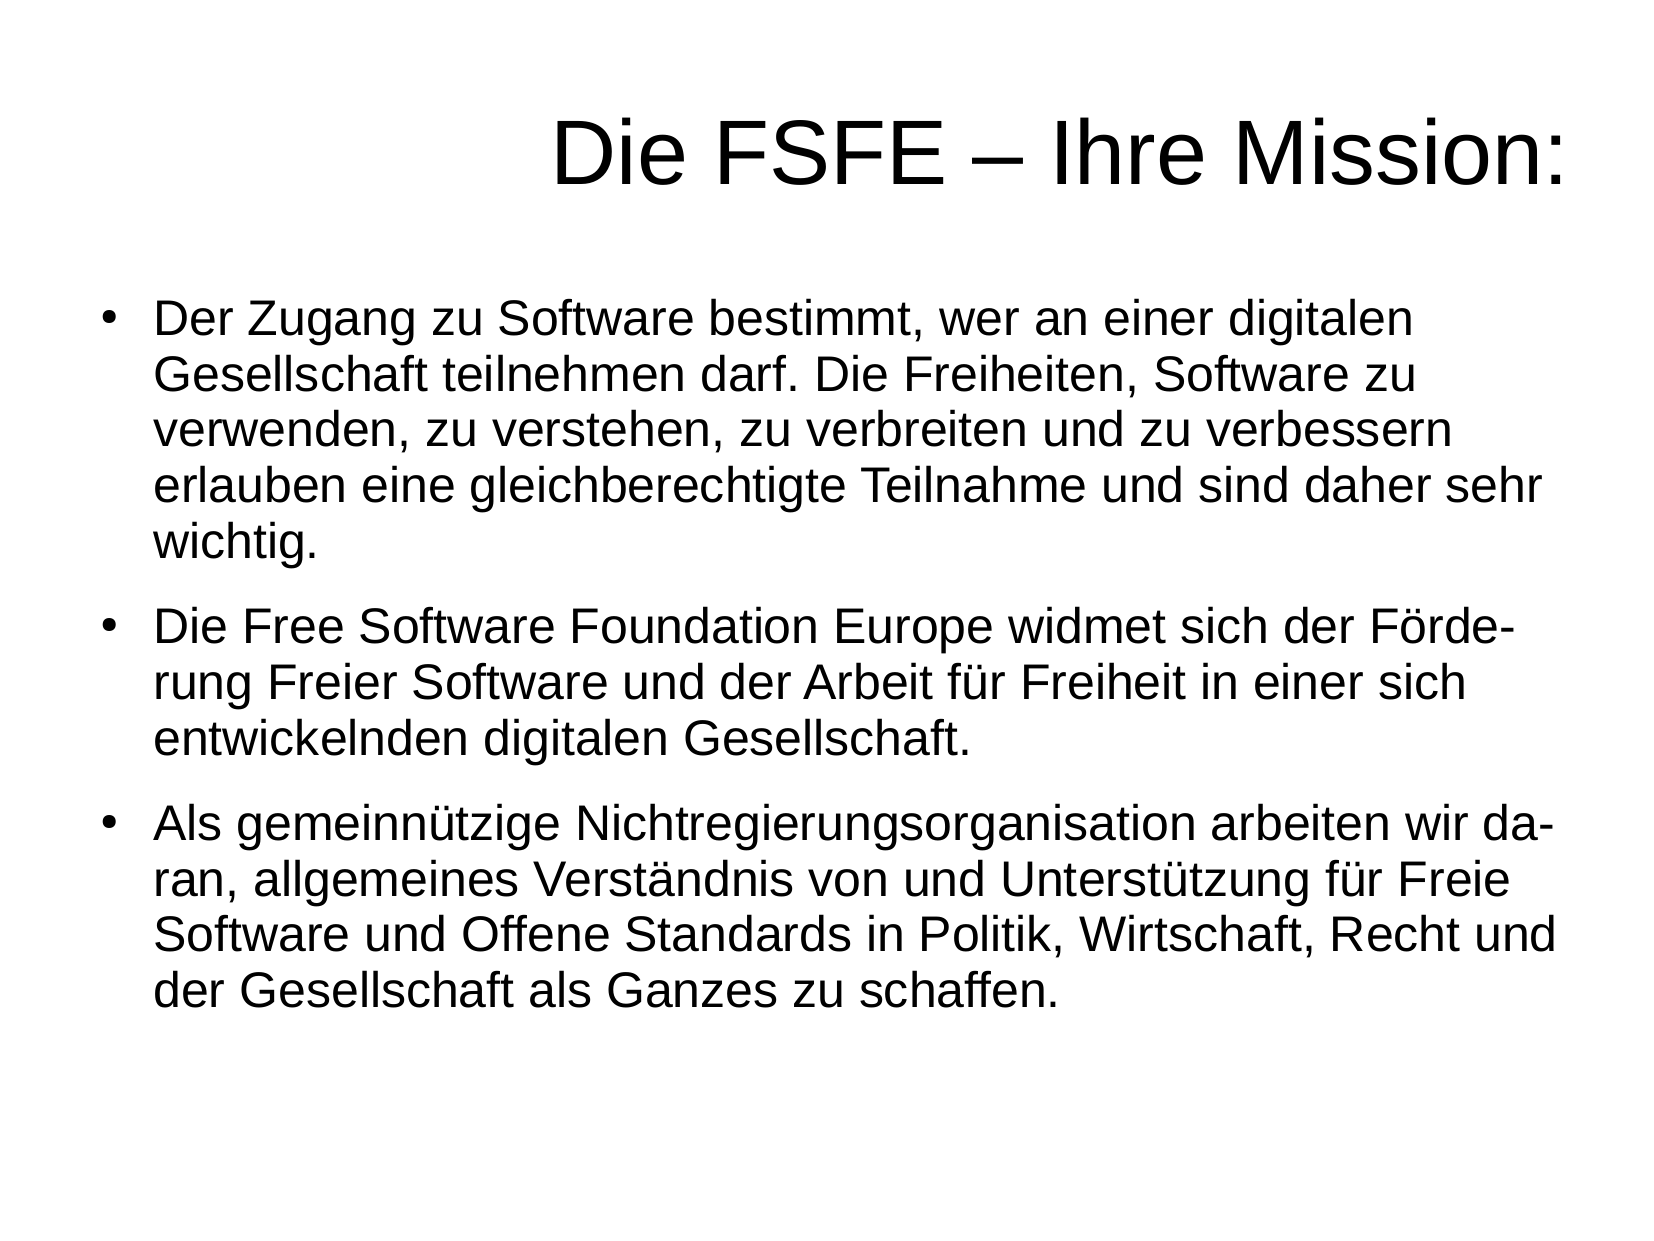

# Die FSFE – Ihre Mission:
Der Zugang zu Software bestimmt, wer an einer digitalen Gesellschaft teilnehmen darf. Die Freiheiten, Software zu verwenden, zu verstehen, zu verbreiten und zu verbessern erlauben eine gleichberechtigte Teilnahme und sind daher sehr wichtig.
Die Free Software Foundation Europe widmet sich der Förde-rung Freier Software und der Arbeit für Freiheit in einer sich entwickelnden digitalen Gesellschaft.
Als gemeinnützige Nichtregierungsorganisation arbeiten wir da-ran, allgemeines Verständnis von und Unterstützung für Freie Software und Offene Standards in Politik, Wirtschaft, Recht und der Gesellschaft als Ganzes zu schaffen.